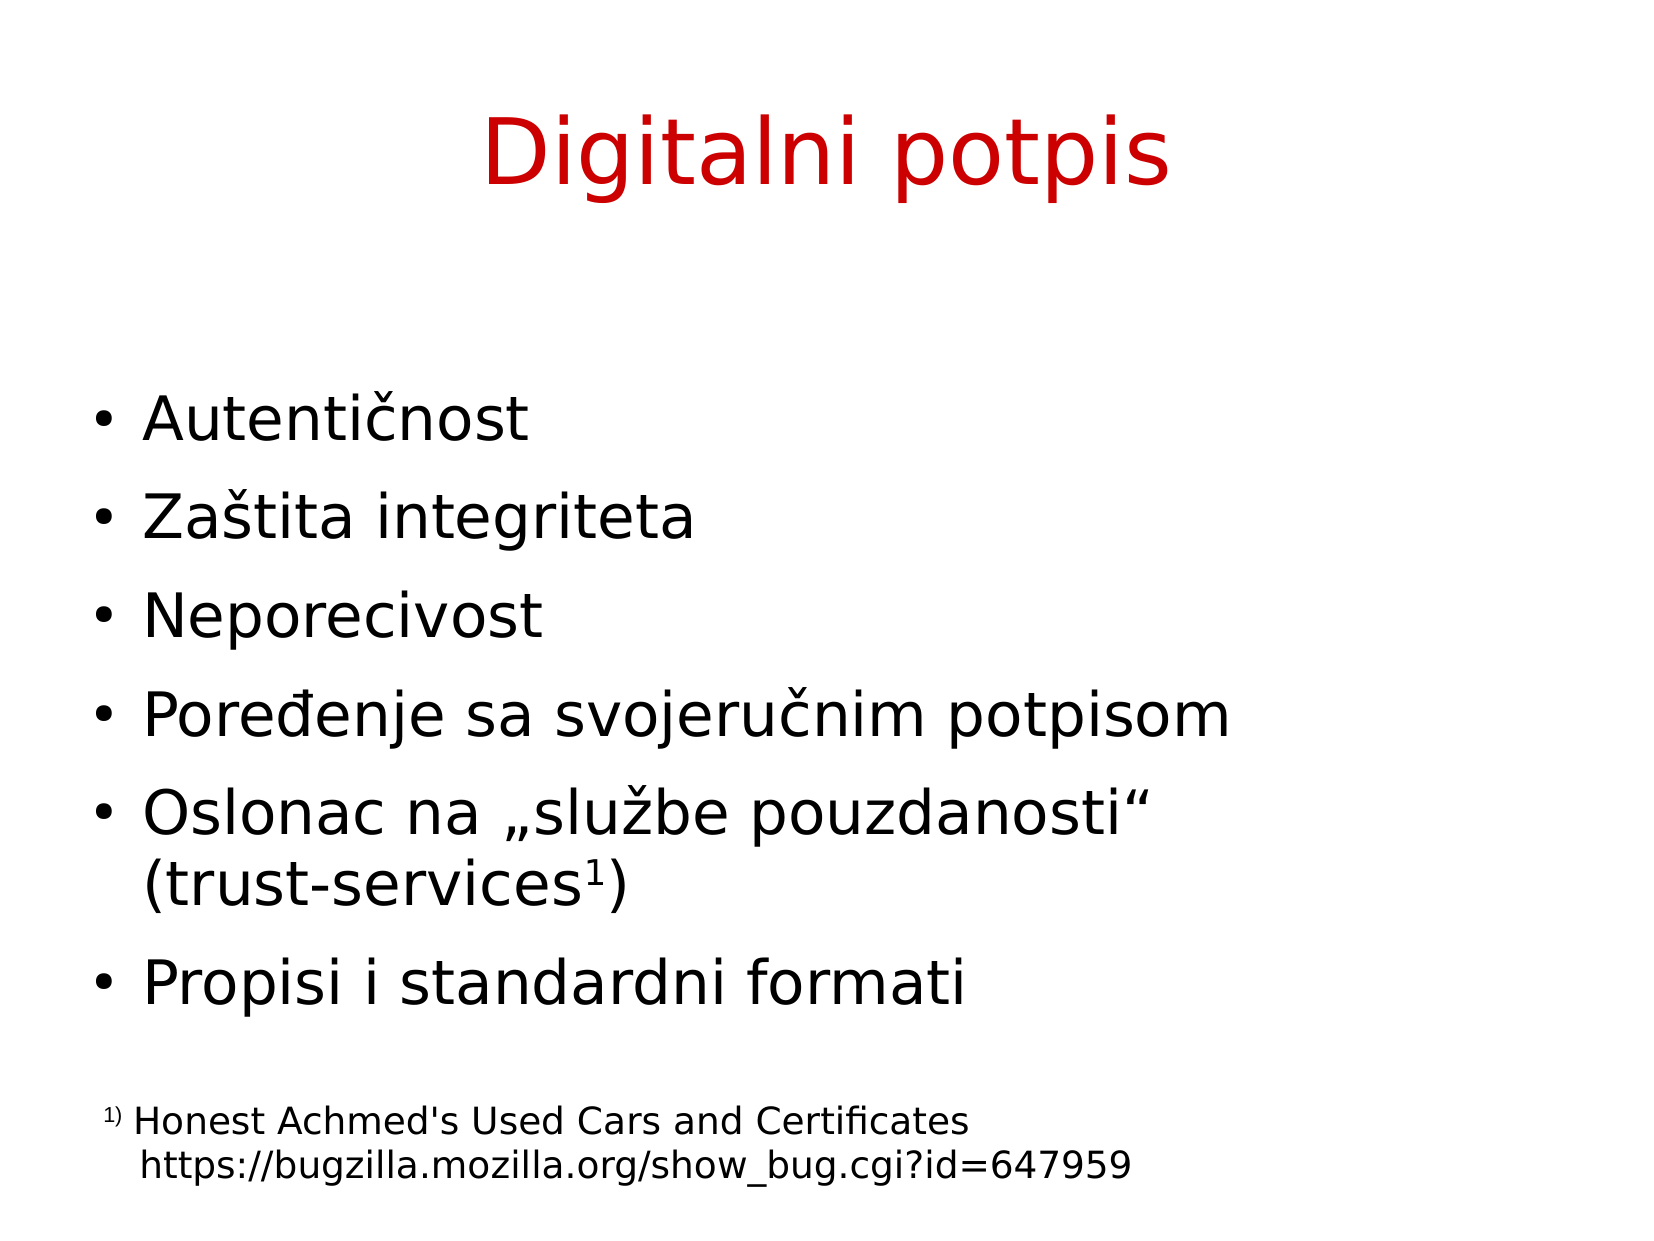

Digitalni potpis
# Autentičnost
Zaštita integriteta
Neporecivost
Poređenje sa svojeručnim potpisom
Oslonac na „službe pouzdanosti“
(trust-services1)
Propisi i standardni formati
1) Honest Achmed's Used Cars and Certificates
 https://bugzilla.mozilla.org/show_bug.cgi?id=647959